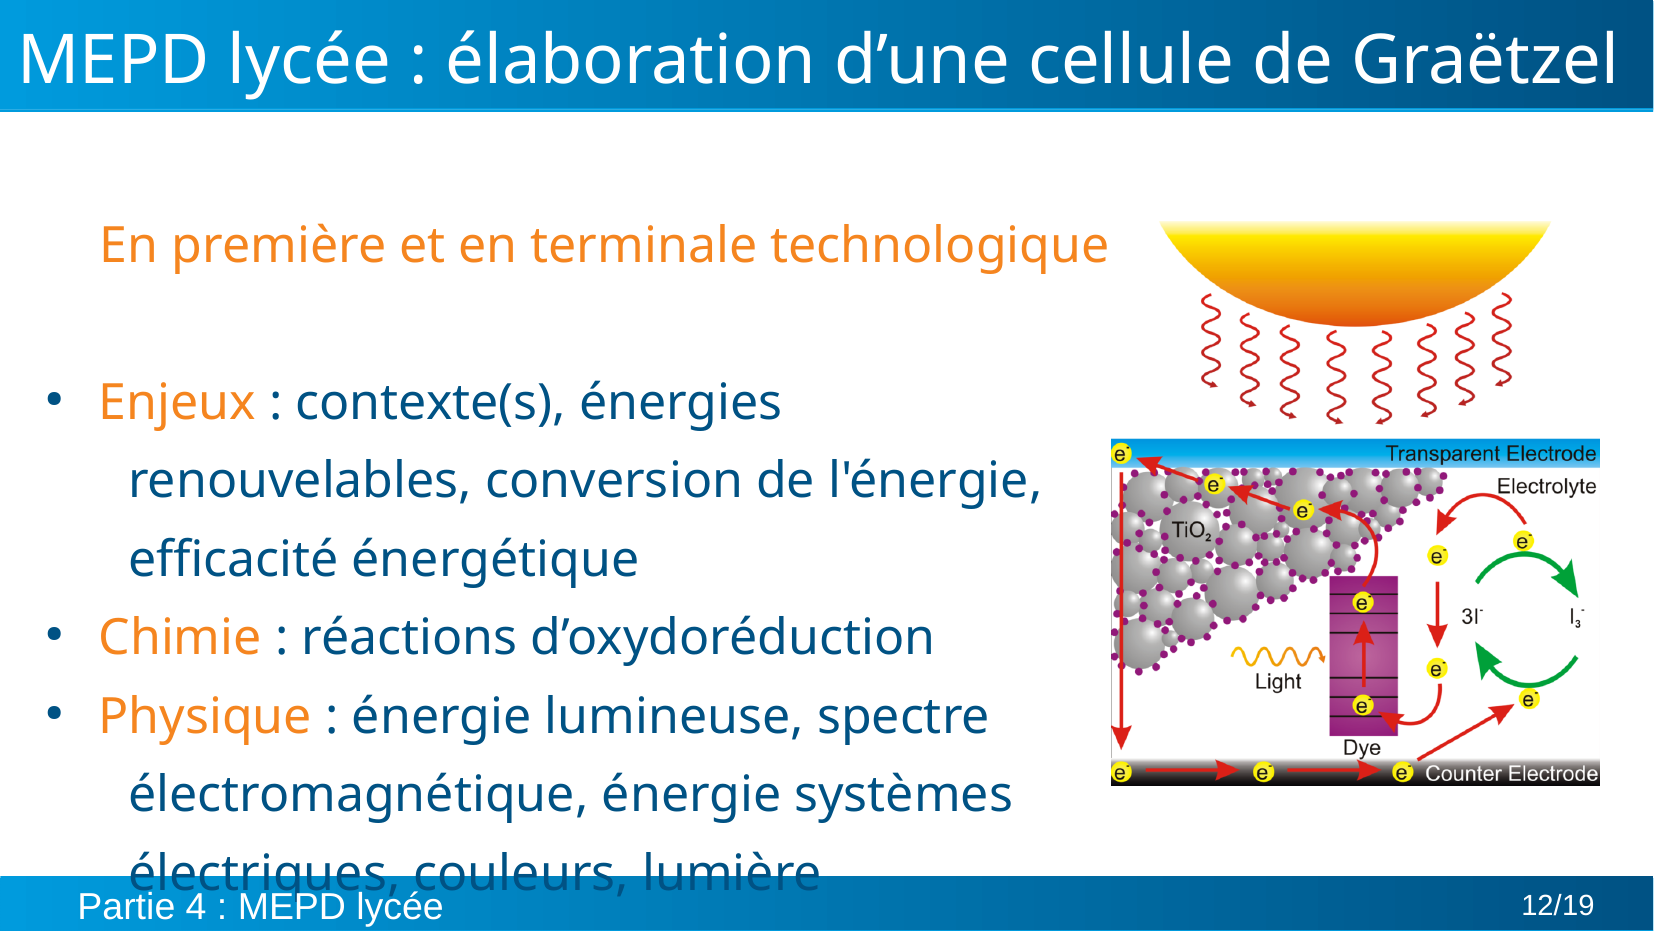

# MEPD lycée : élaboration d’une cellule de Graëtzel
En première et en terminale technologique
Enjeux : contexte(s), énergies renouvelables, conversion de l'énergie, efficacité énergétique
Chimie : réactions d’oxydoréduction
Physique : énergie lumineuse, spectre électromagnétique, énergie systèmes électriques, couleurs, lumière
Partie 4 : MEPD lycée
12